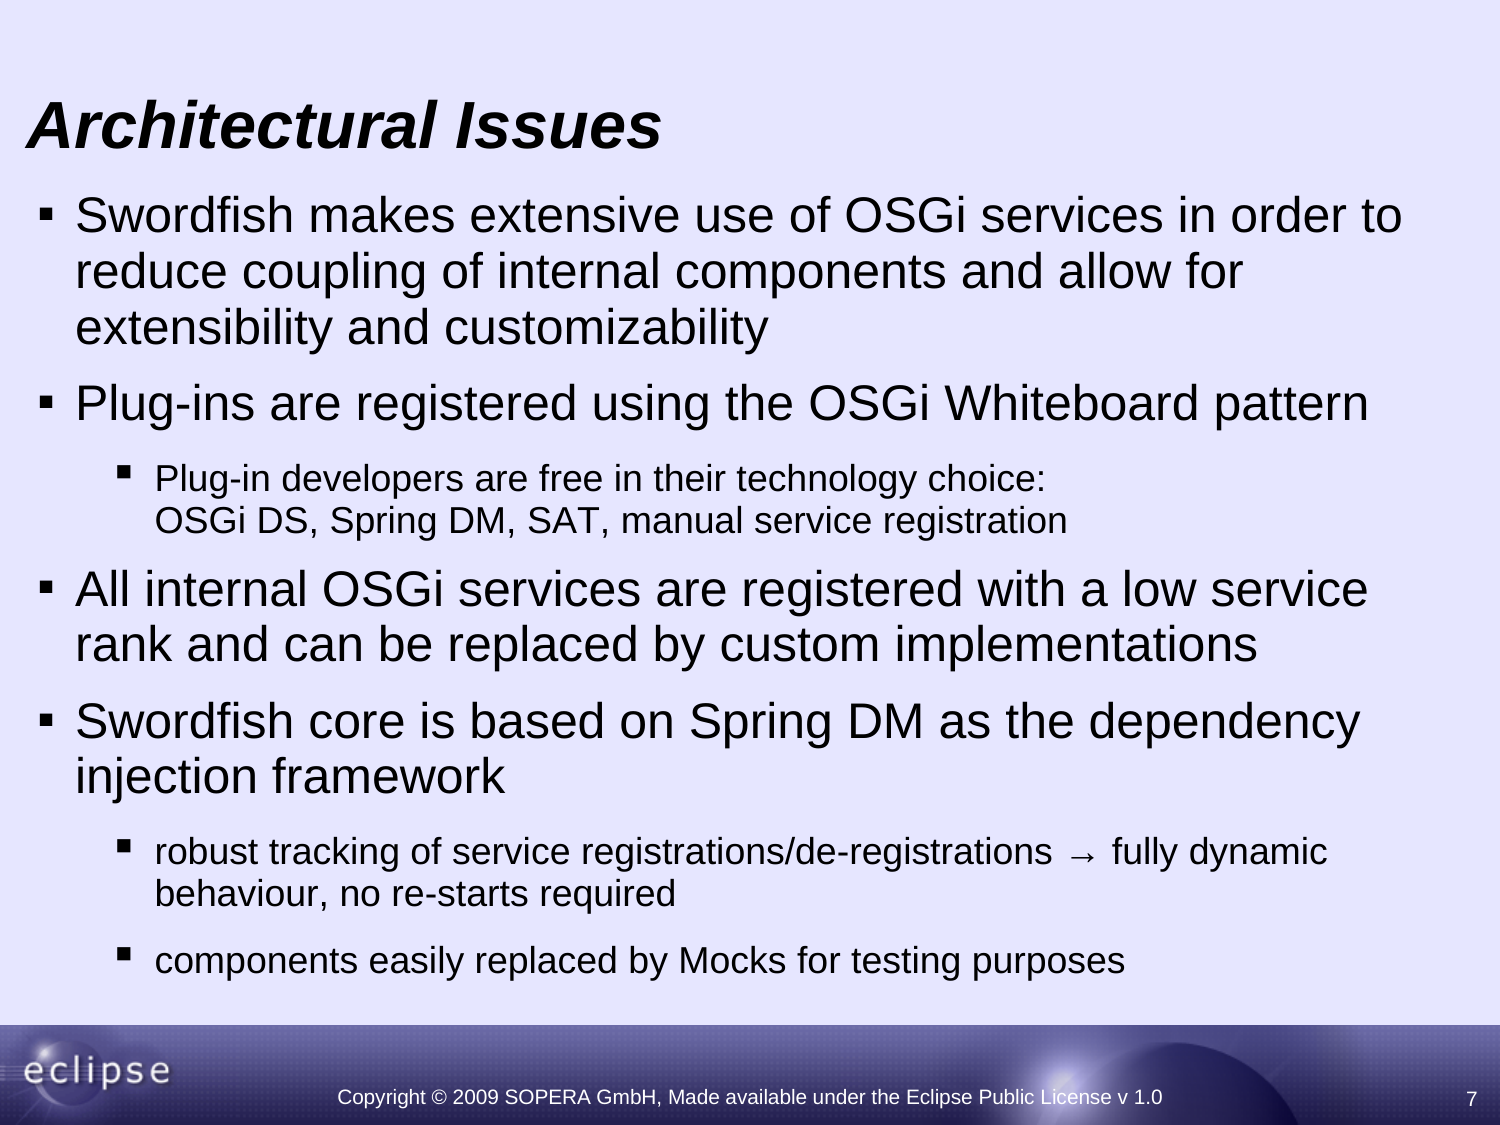

# Architectural Issues
Swordfish makes extensive use of OSGi services in order to reduce coupling of internal components and allow for extensibility and customizability
Plug-ins are registered using the OSGi Whiteboard pattern
Plug-in developers are free in their technology choice:
OSGi DS, Spring DM, SAT, manual service registration
All internal OSGi services are registered with a low service rank and can be replaced by custom implementations
Swordfish core is based on Spring DM as the dependency injection framework
robust tracking of service registrations/de-registrations → fully dynamic behaviour, no re-starts required
components easily replaced by Mocks for testing purposes